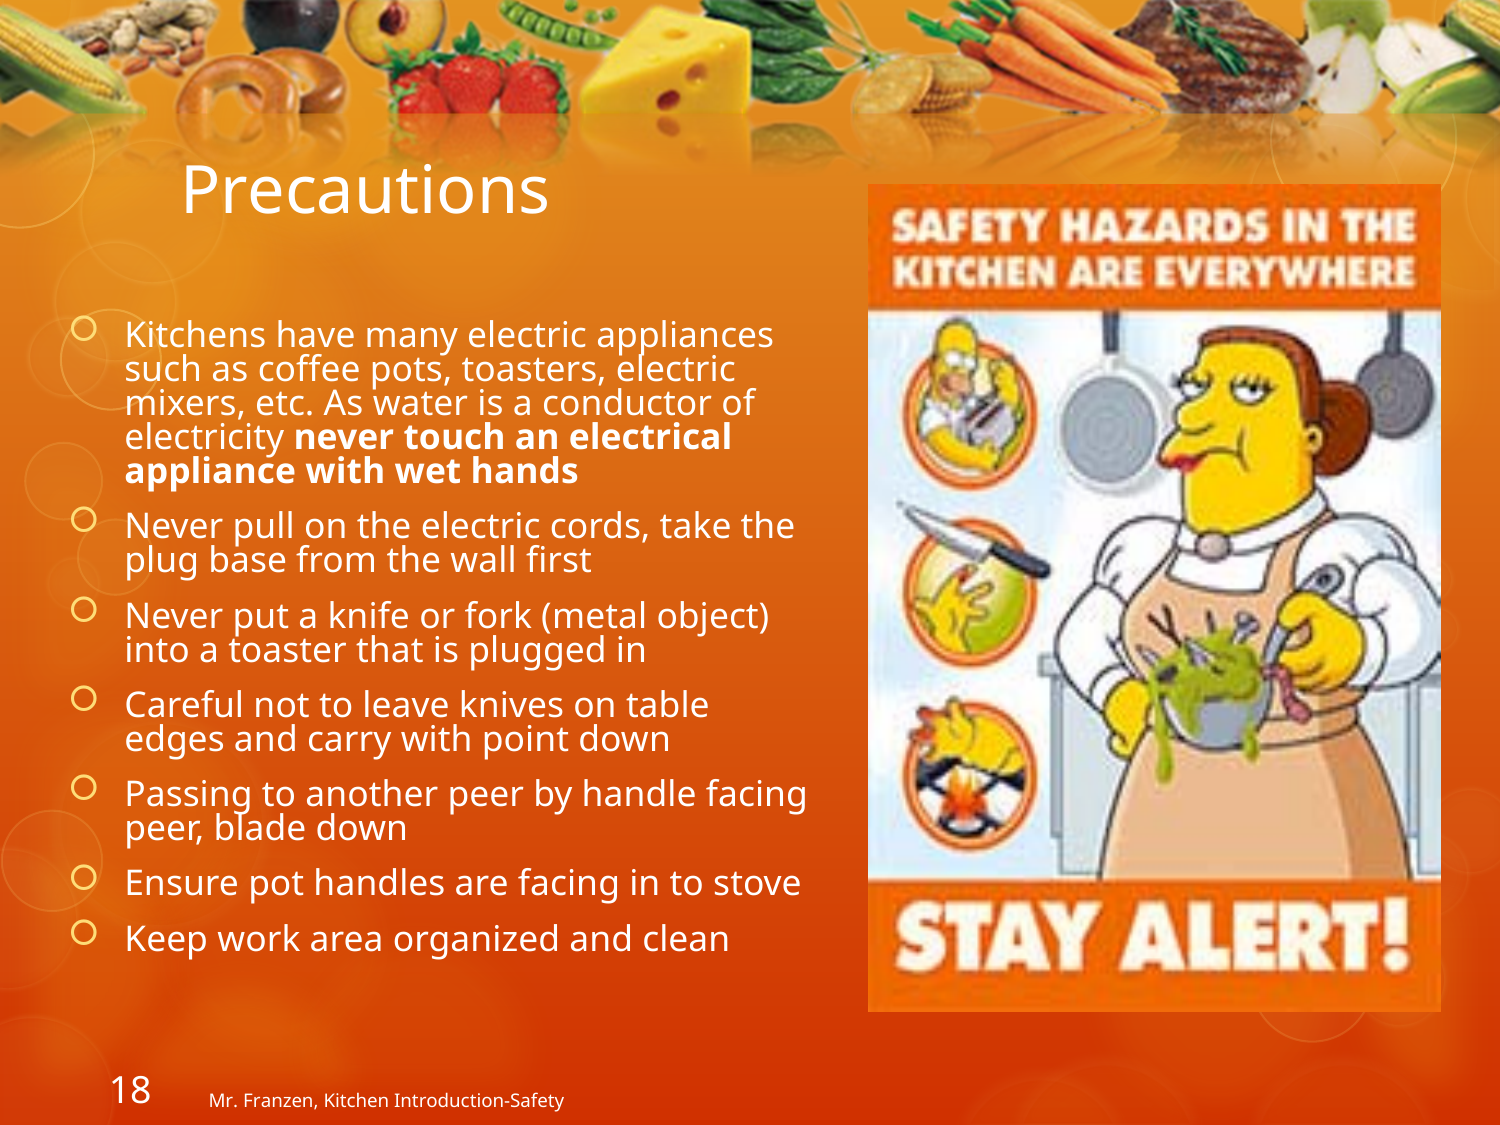

# Precautions
Kitchens have many electric appliances such as coffee pots, toasters, electric mixers, etc. As water is a conductor of electricity never touch an electrical appliance with wet hands
Never pull on the electric cords, take the plug base from the wall first
Never put a knife or fork (metal object) into a toaster that is plugged in
Careful not to leave knives on table edges and carry with point down
Passing to another peer by handle facing peer, blade down
Ensure pot handles are facing in to stove
Keep work area organized and clean
Mr. Franzen, Kitchen Introduction-Safety